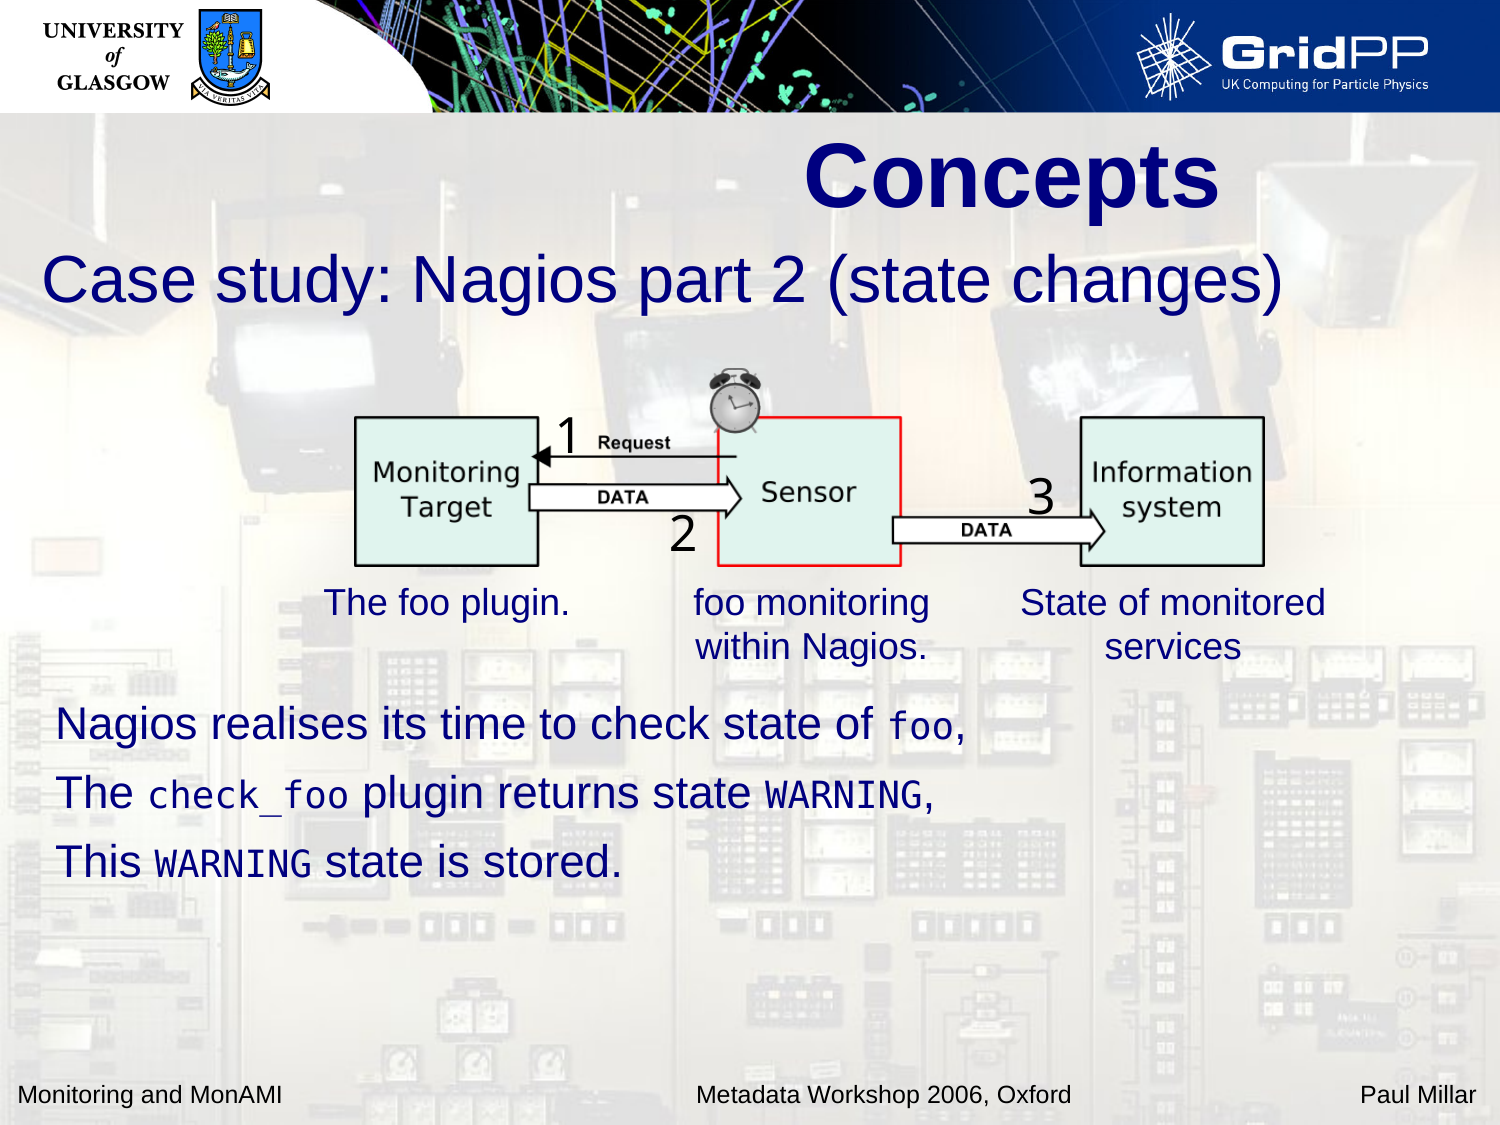

# Concepts
Case study: Nagios part 2 (state changes)
1
3
2
The foo plugin.
foo monitoring within Nagios.
State of monitored services
Nagios realises its time to check state of foo,
The check_foo plugin returns state WARNING,
This WARNING state is stored.